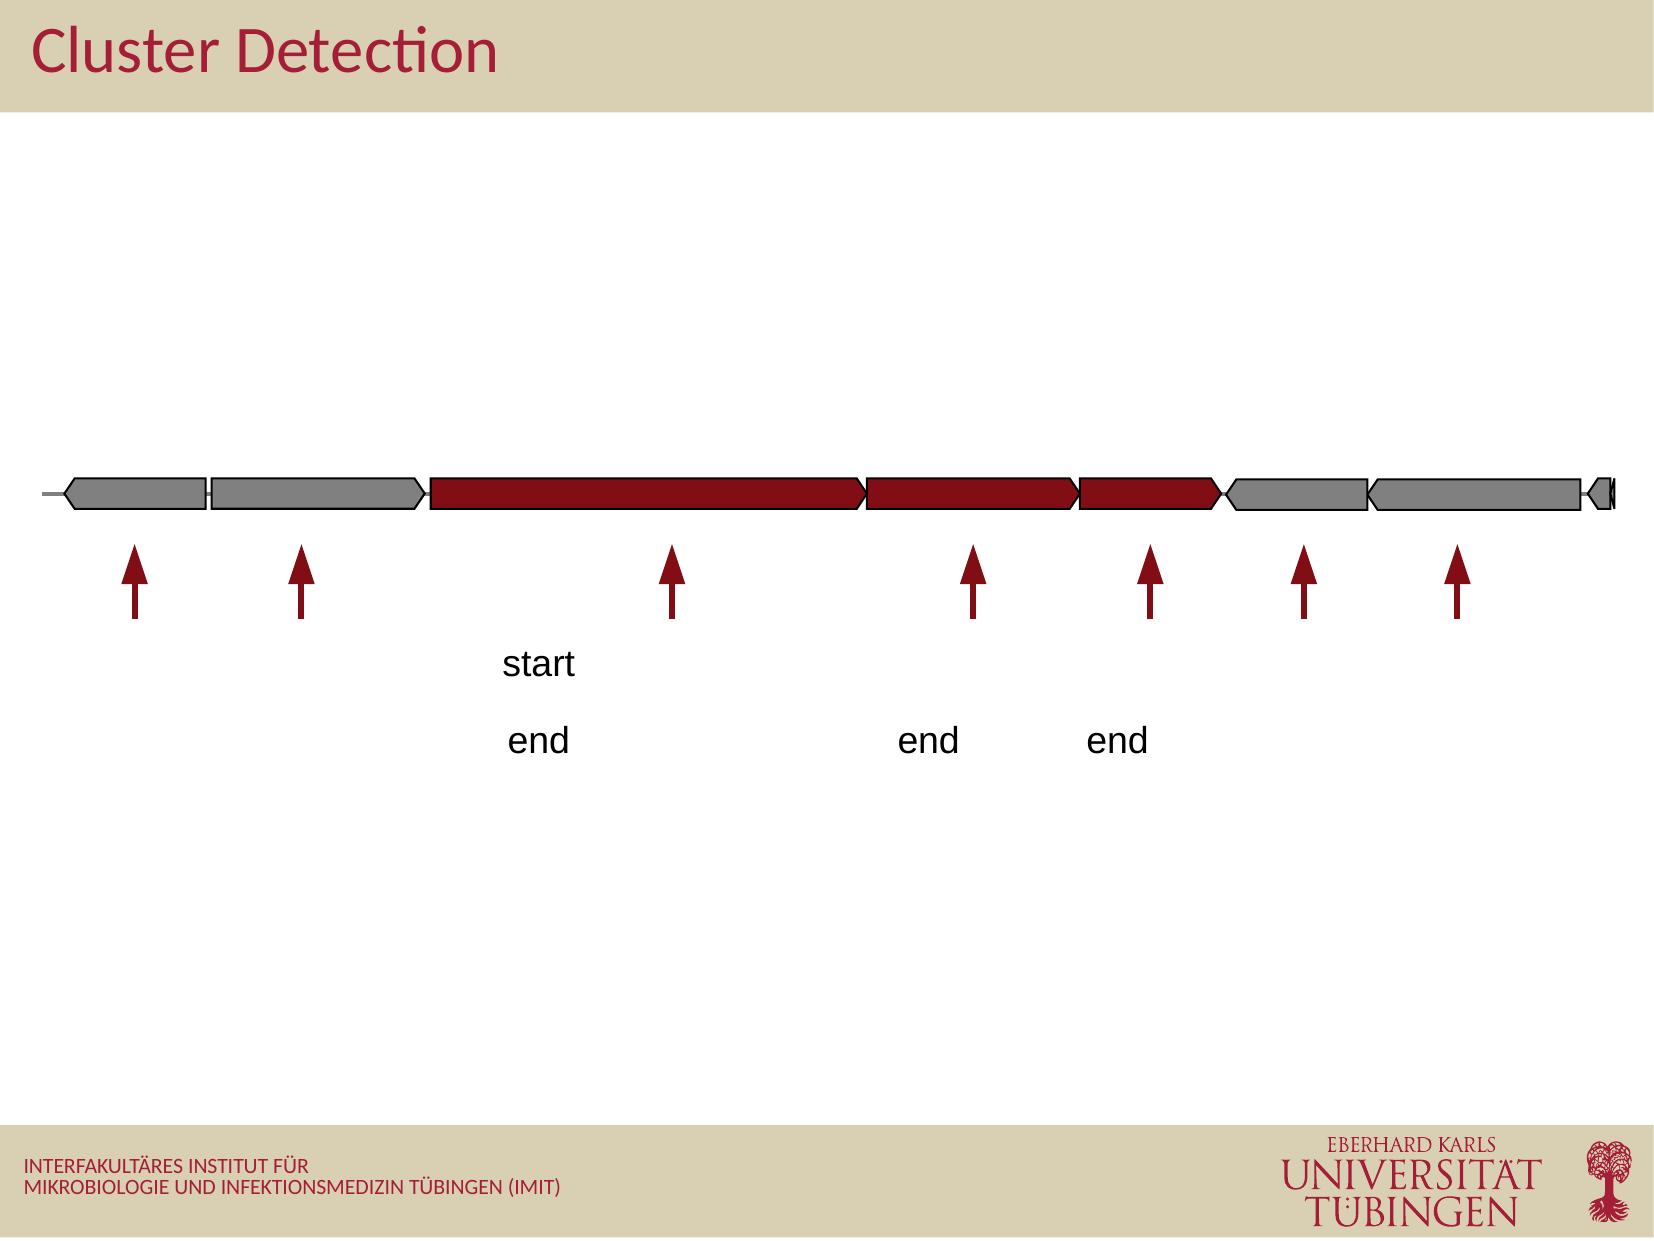

# Cluster Detection
start
end
end
end